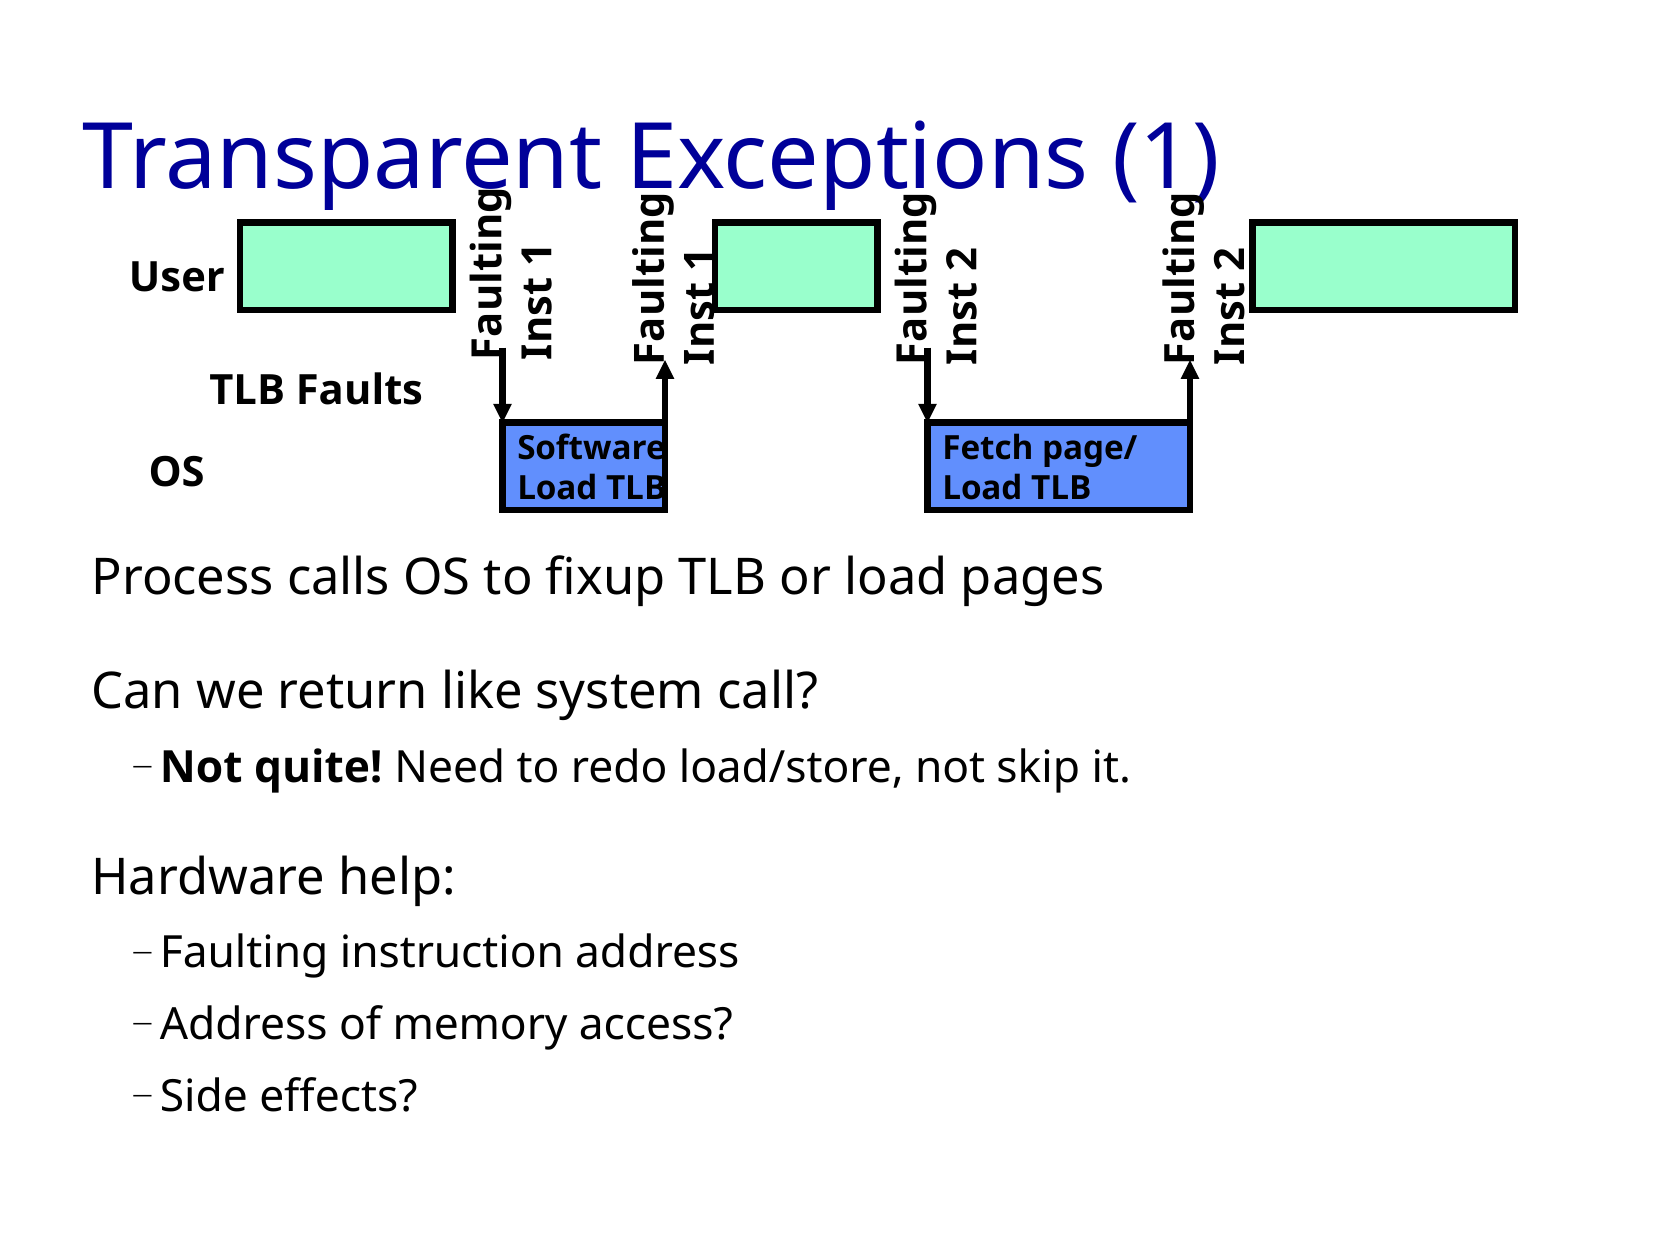

# Transparent Exceptions (1)
Faulting
Inst 1
Faulting
Inst 1
Faulting
Inst 2
Faulting
Inst 2
Software
Load TLB
Fetch page/
Load TLB
User
TLB Faults
OS
Process calls OS to fixup TLB or load pages
Can we return like system call?
Not quite! Need to redo load/store, not skip it.
Hardware help:
Faulting instruction address
Address of memory access?
Side effects?